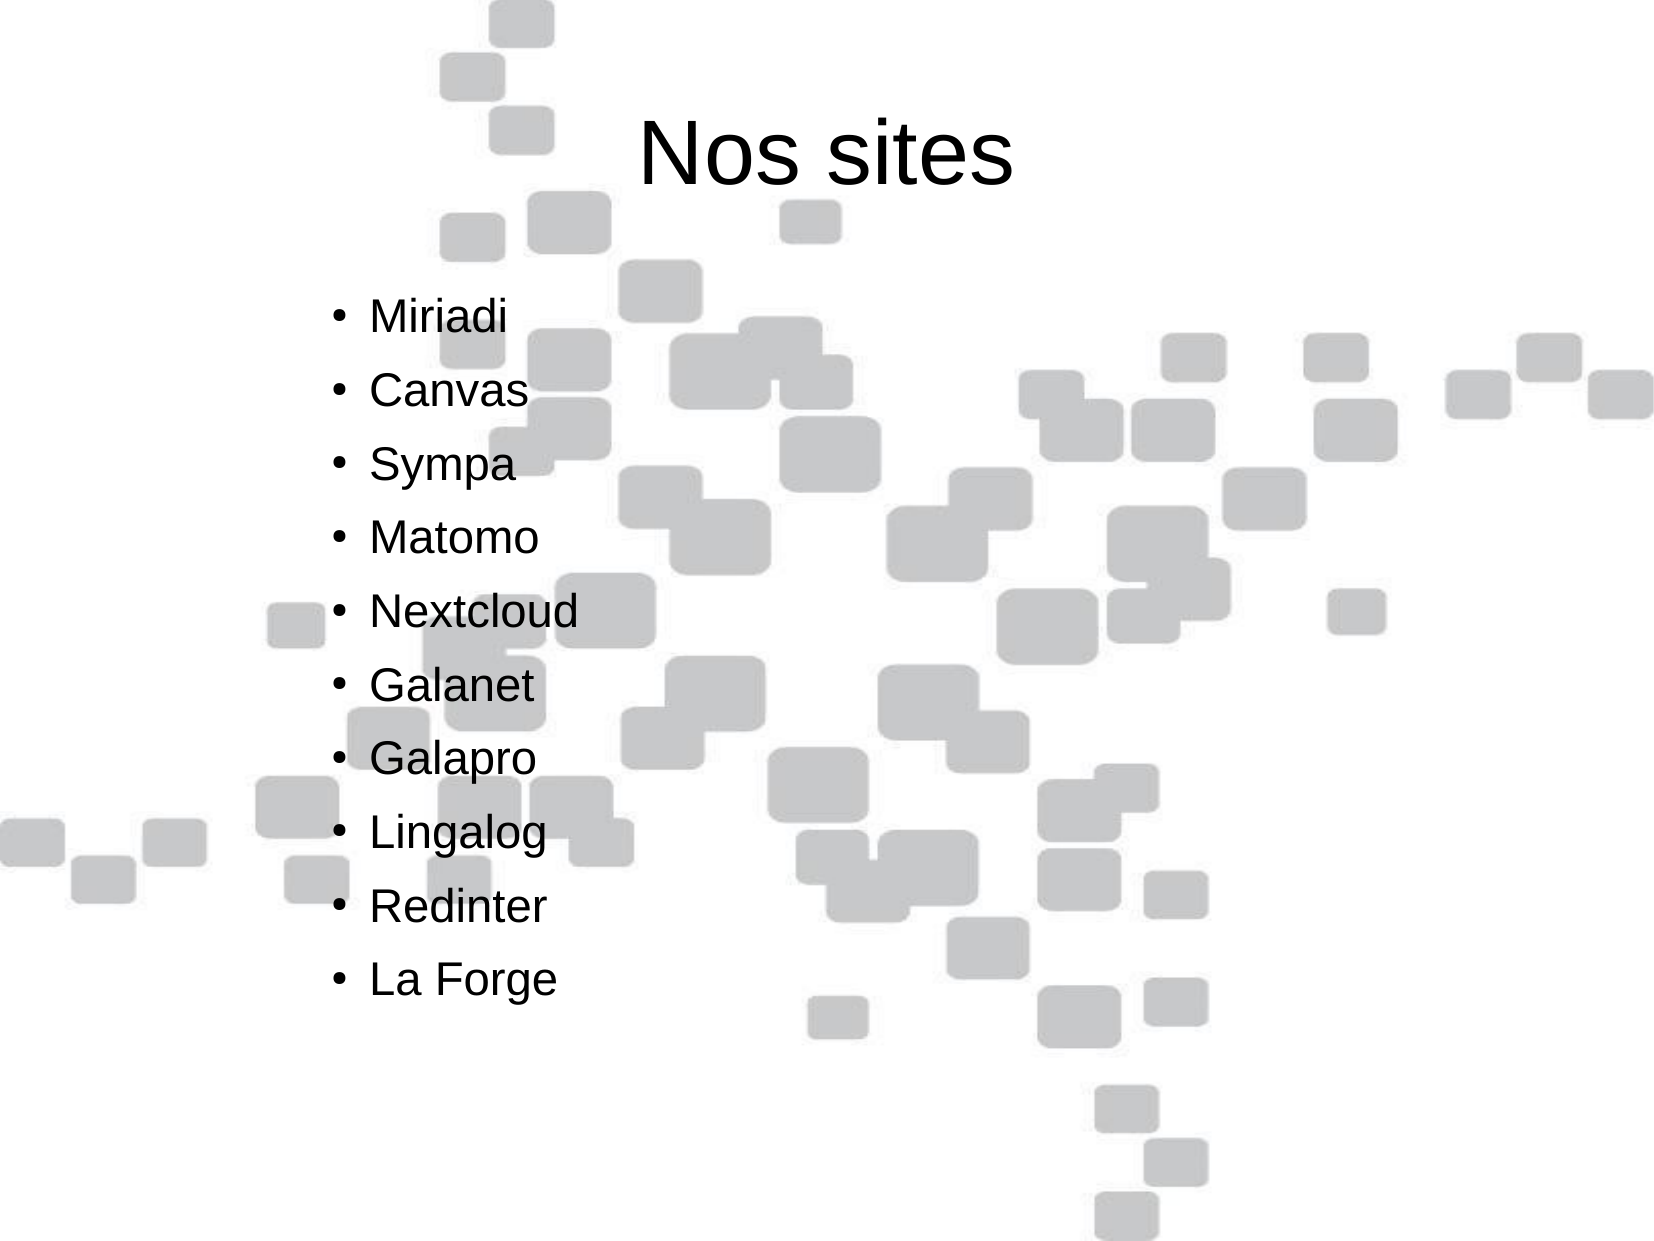

# Nos sites
Miriadi
Canvas
Sympa
Matomo
Nextcloud
Galanet
Galapro
Lingalog
Redinter
La Forge